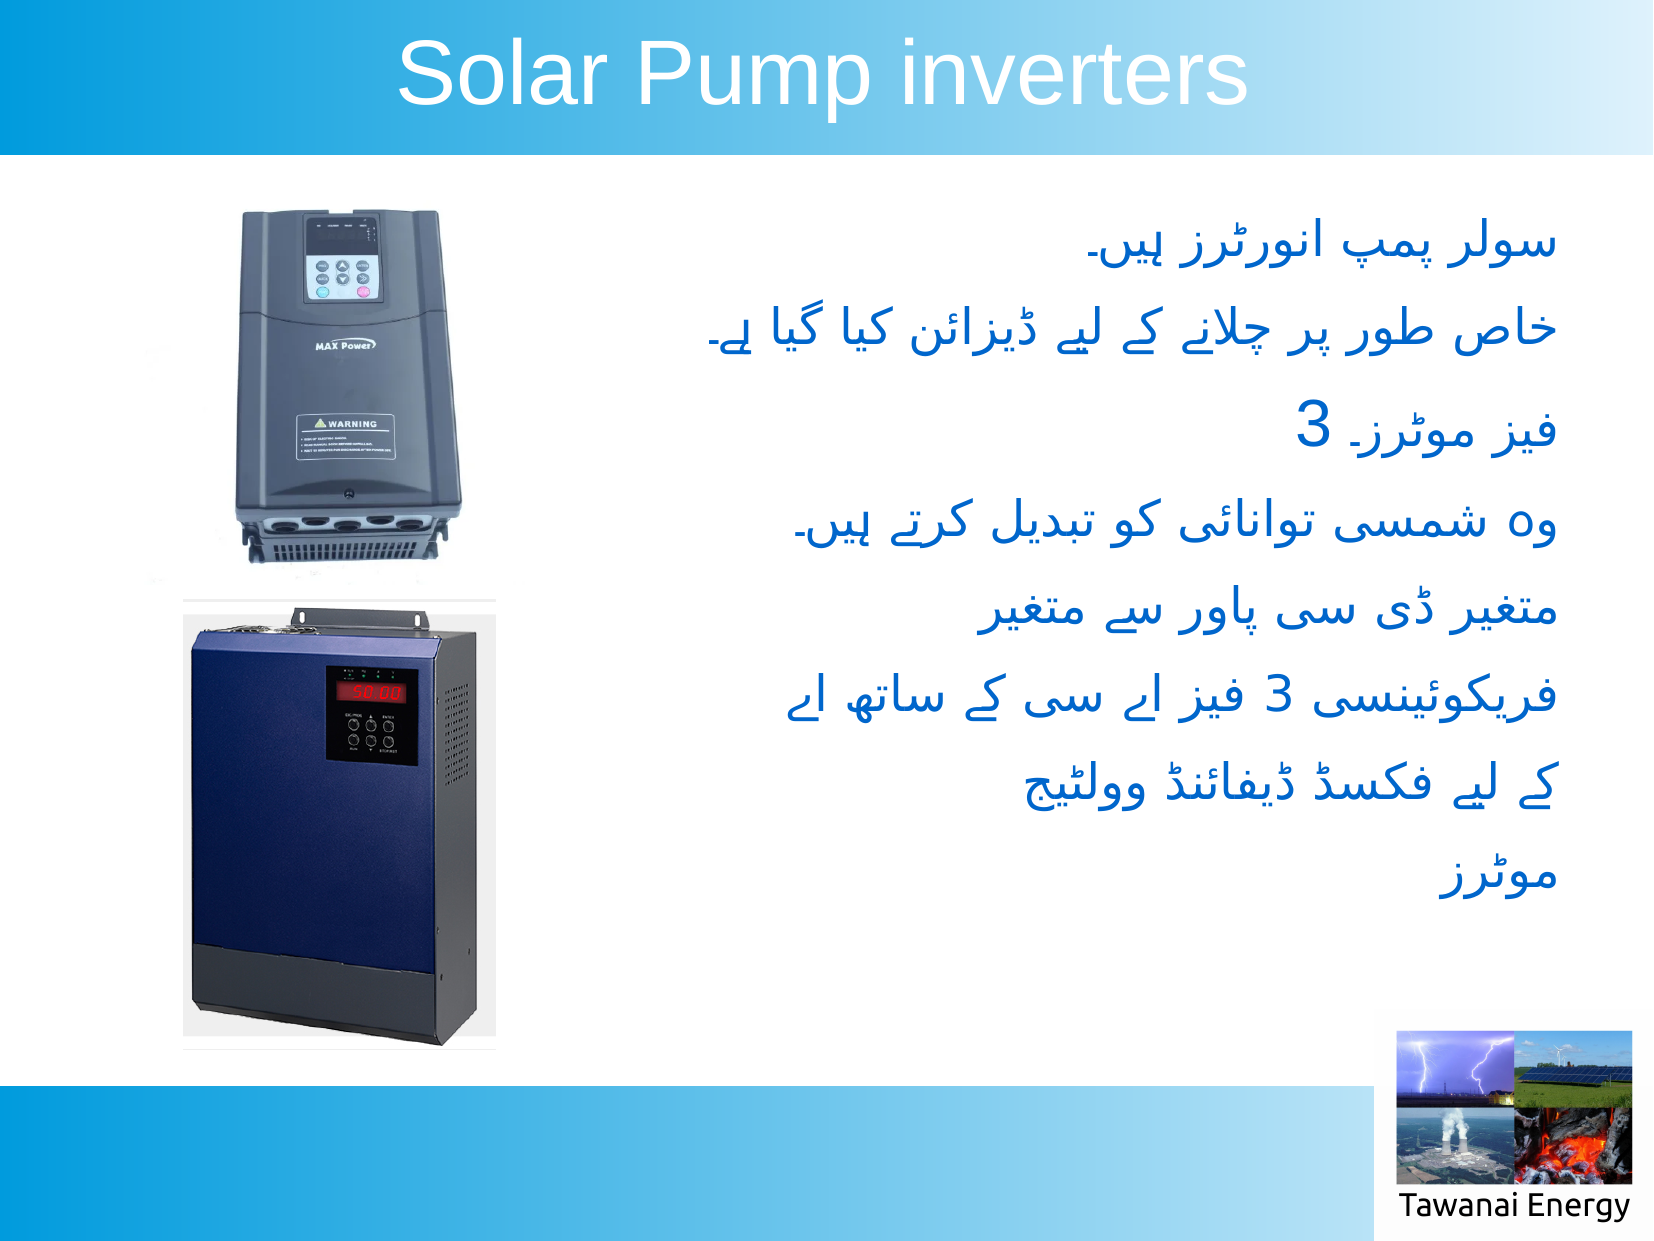

# Solar Pump inverters
سولر پمپ انورٹرز ہیں۔
خاص طور پر چلانے کے لیے ڈیزائن کیا گیا ہے۔
3 فیز موٹرز۔
وہ شمسی توانائی کو تبدیل کرتے ہیں۔
متغیر ڈی سی پاور سے متغیر
فریکوئینسی 3 فیز اے سی کے ساتھ اے
کے لیے فکسڈ ڈیفائنڈ وولٹیج
موٹرز